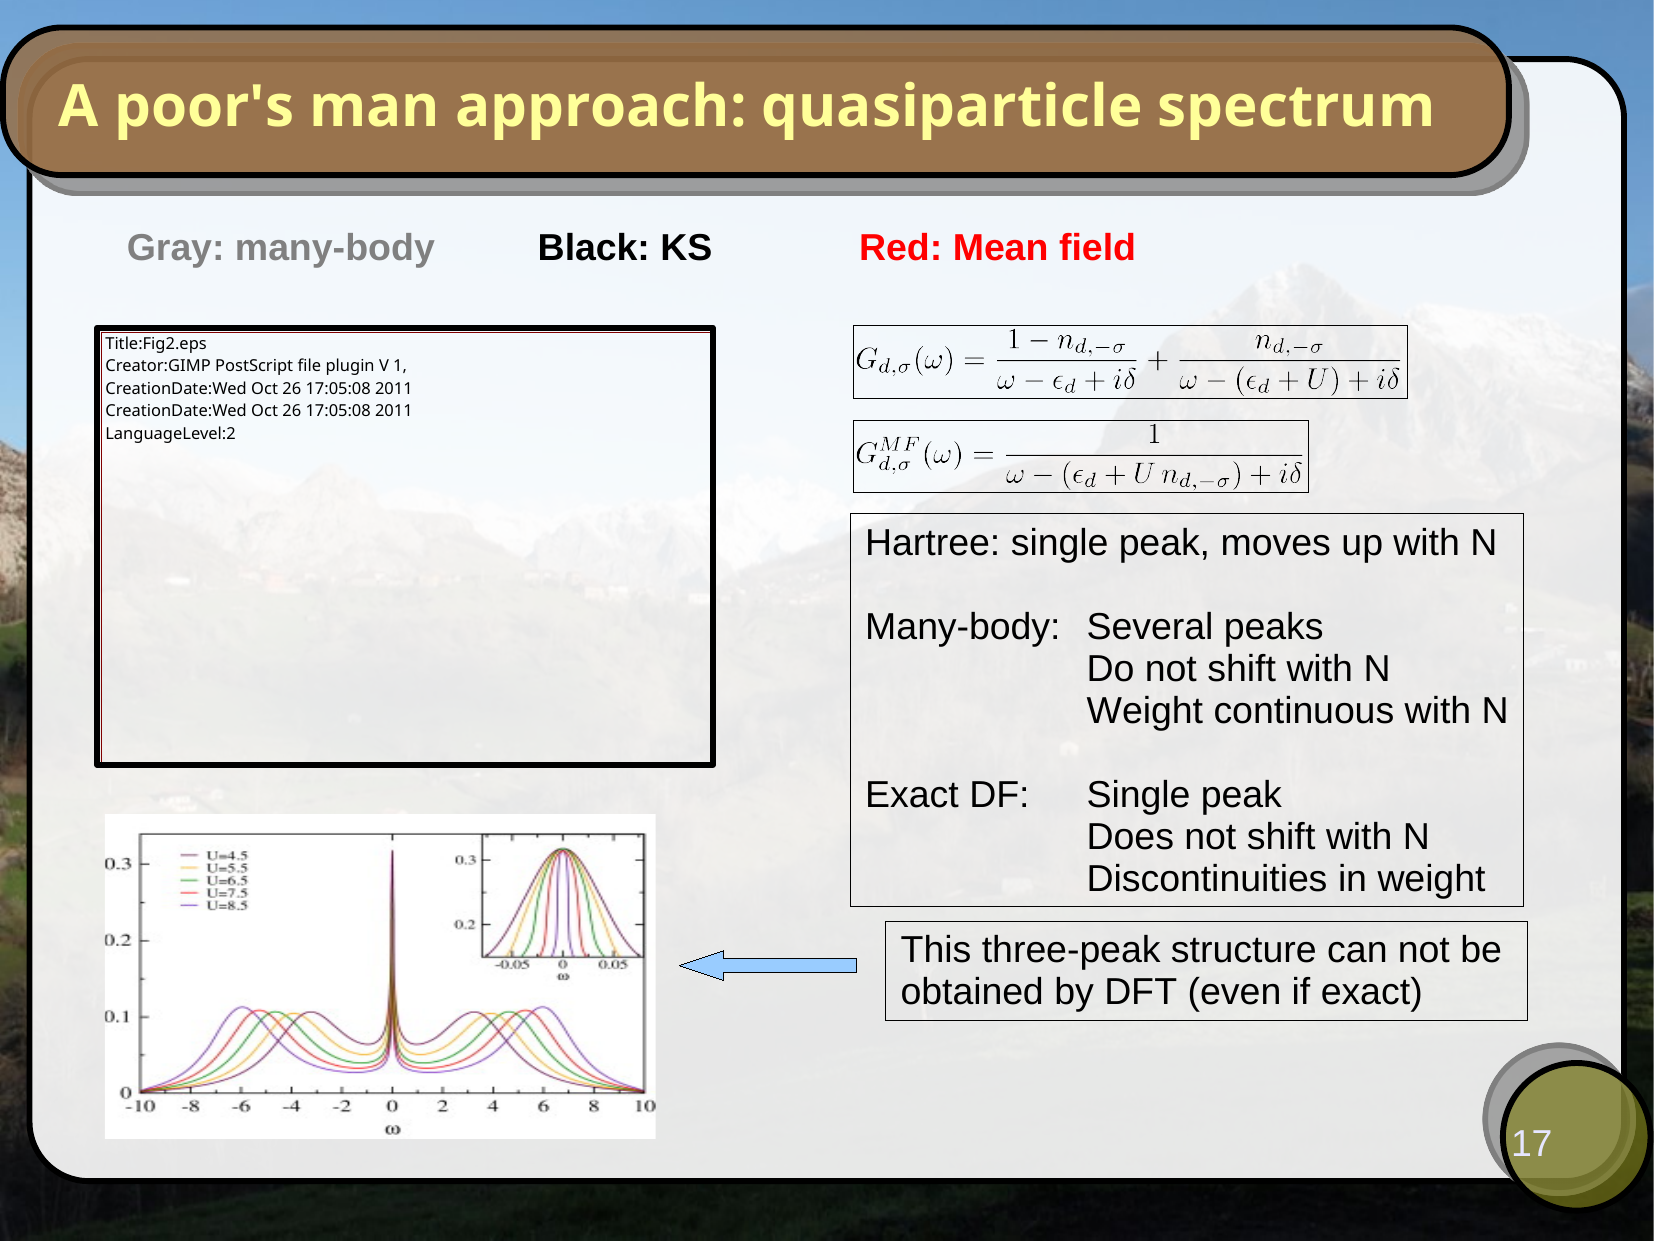

# A poor's man approach: quasiparticle spectrum
Gray: many-body
Black: KS
Red: Mean field
Hartree: single peak, moves up with N
Many-body: 	Several peaks
			Do not shift with N
			Weight continuous with N
Exact DF: 	Single peak
			Does not shift with N
			Discontinuities in weight
This three-peak structure can not be
obtained by DFT (even if exact)
17